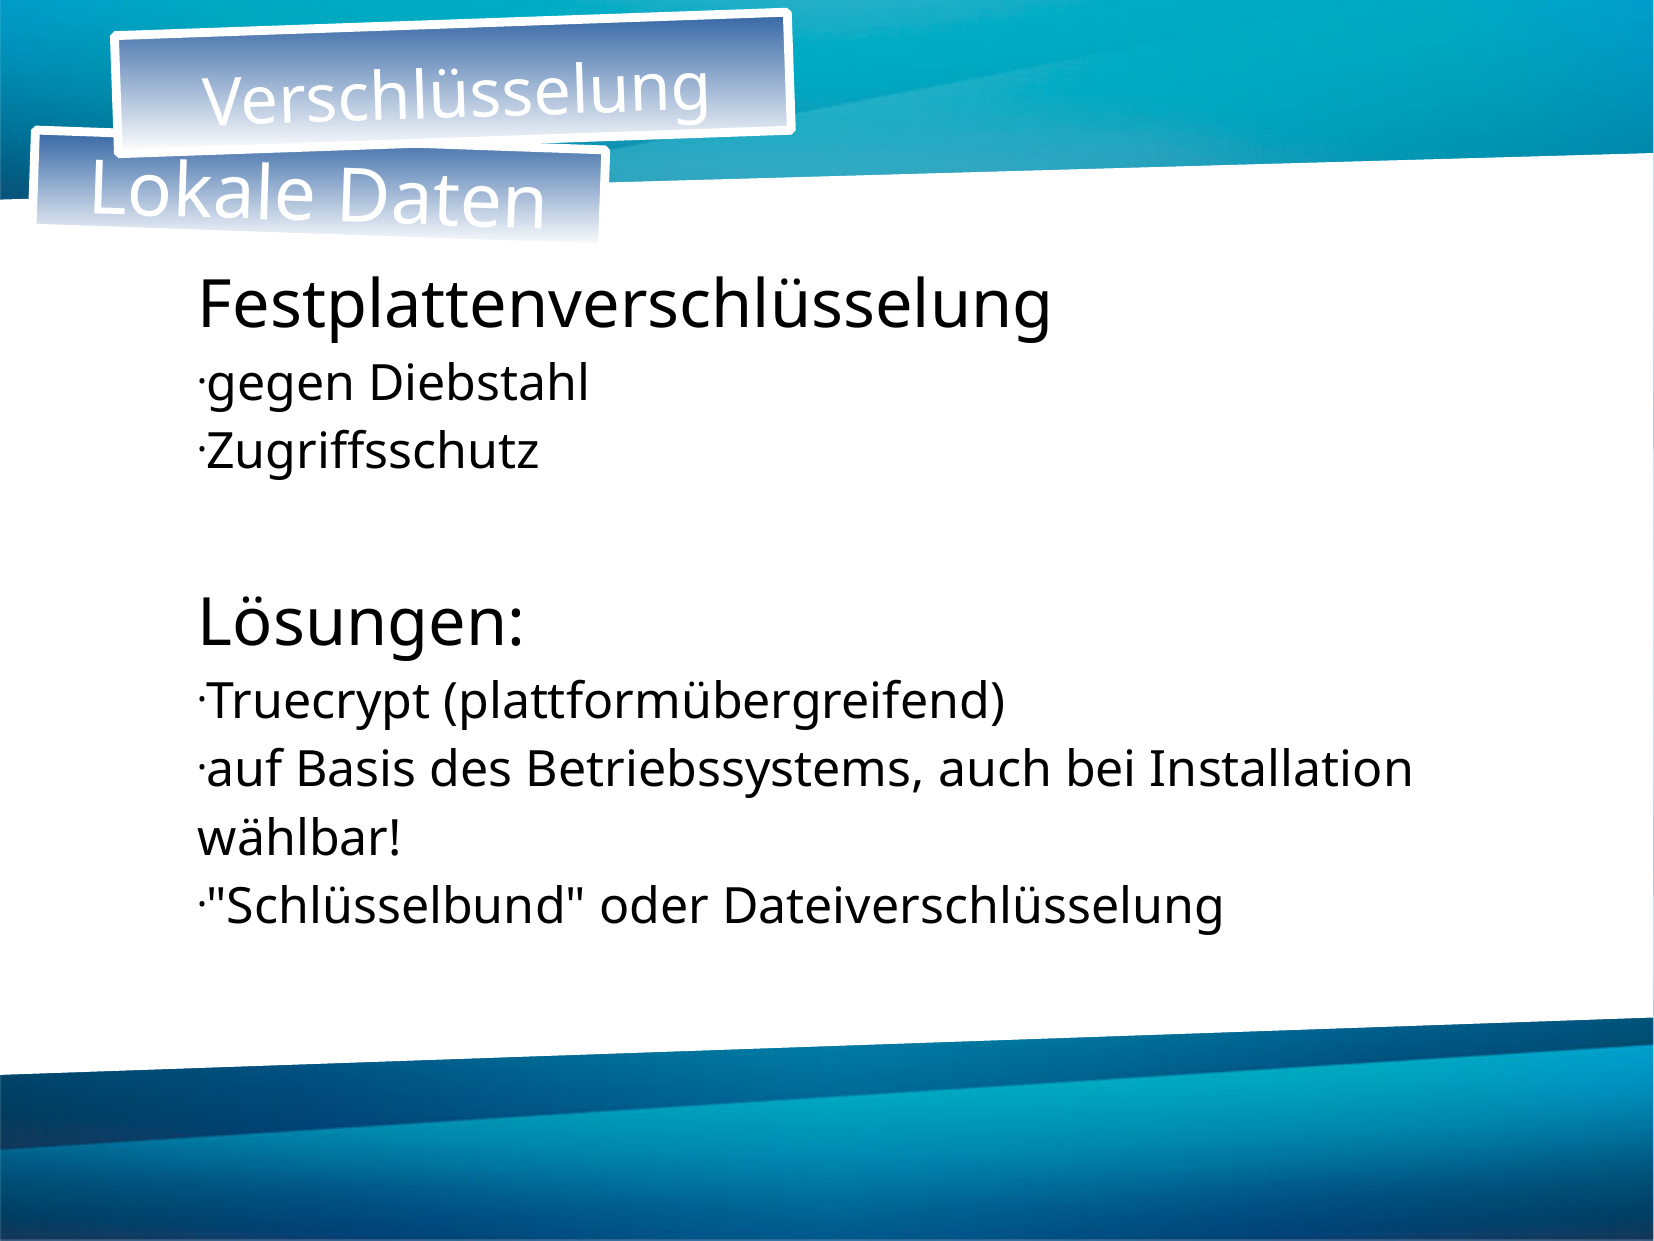

Verschlüsselung
Lokale Daten
Festplattenverschlüsselung
gegen Diebstahl
Zugriffsschutz
Lösungen:
Truecrypt (plattformübergreifend)
auf Basis des Betriebssystems, auch bei Installation wählbar!
"Schlüsselbund" oder Dateiverschlüsselung